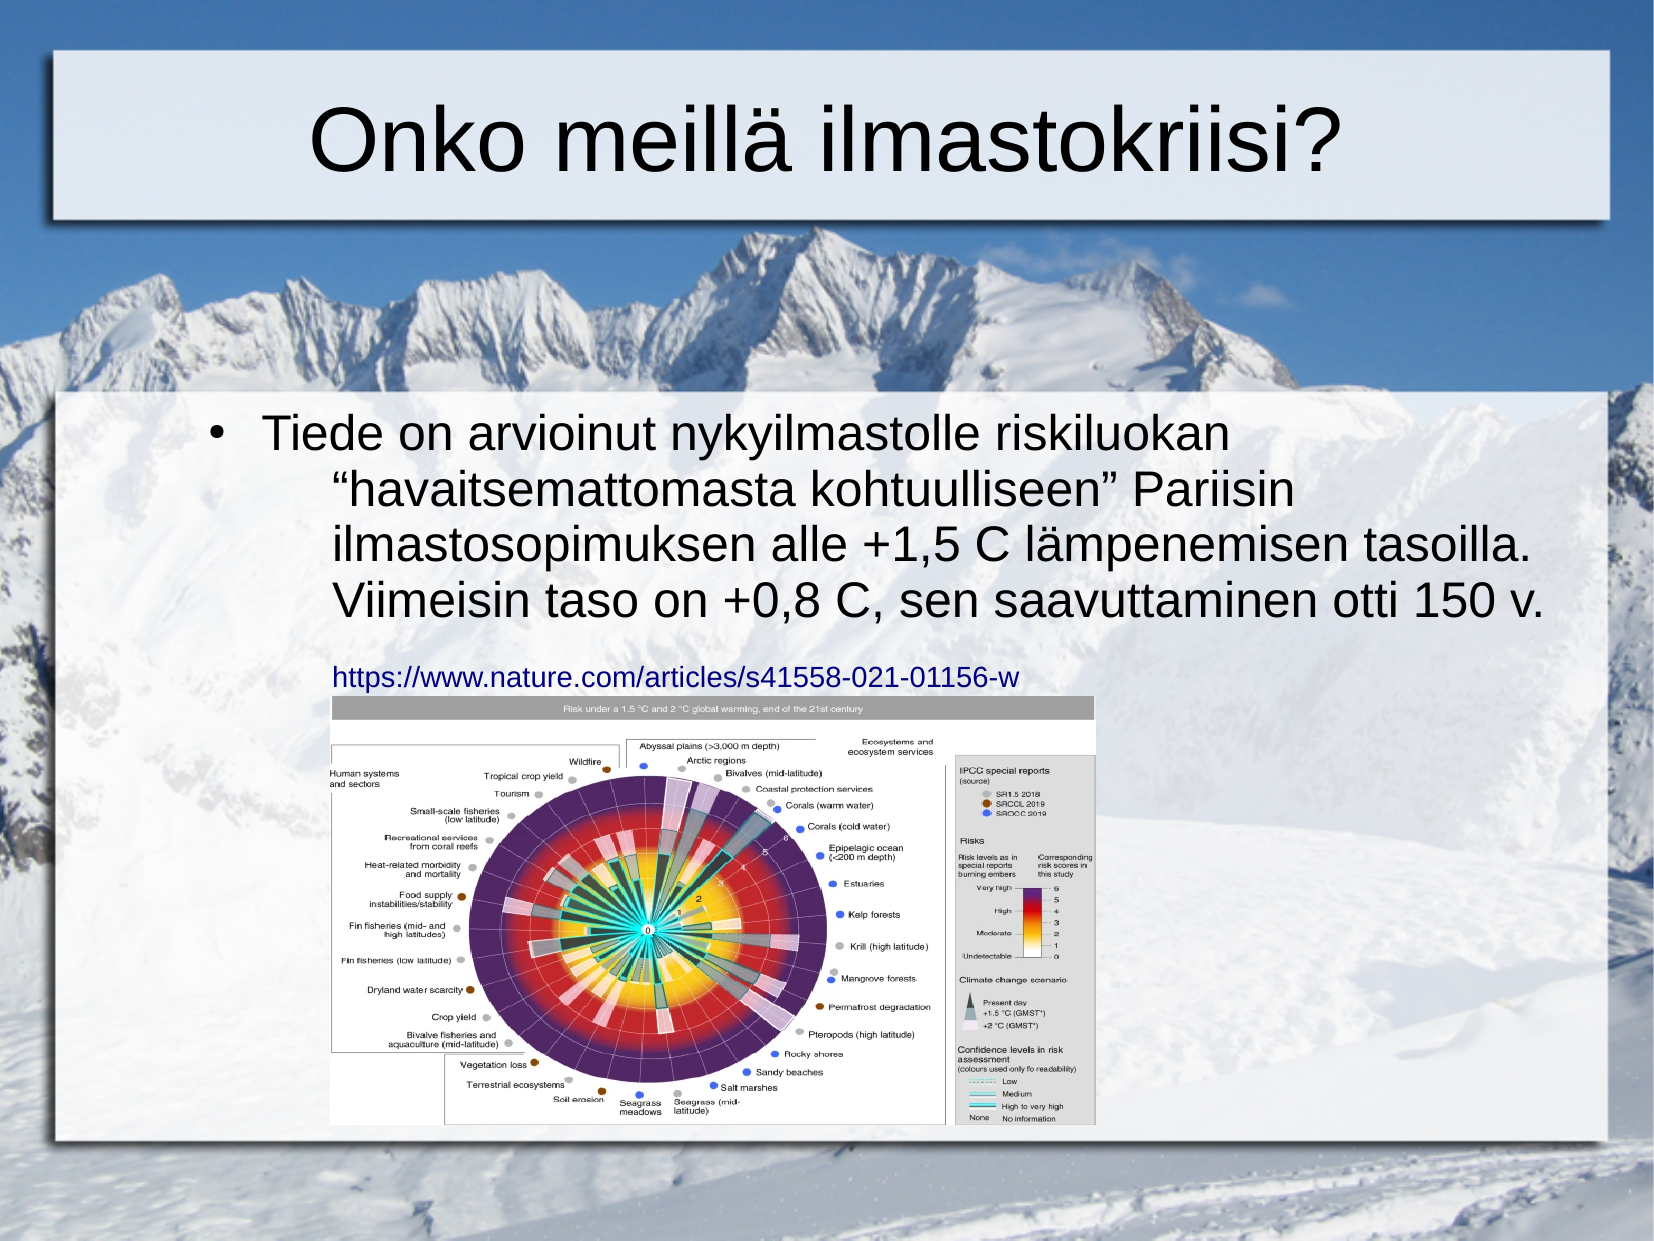

# Onko meillä ilmastokriisi?
Tiede on arvioinut nykyilmastolle riskiluokan “havaitsemattomasta kohtuulliseen” Pariisin ilmastosopimuksen alle +1,5 C lämpenemisen tasoilla. Viimeisin taso on +0,8 C, sen saavuttaminen otti 150 v.
https://www.nature.com/articles/s41558-021-01156-w